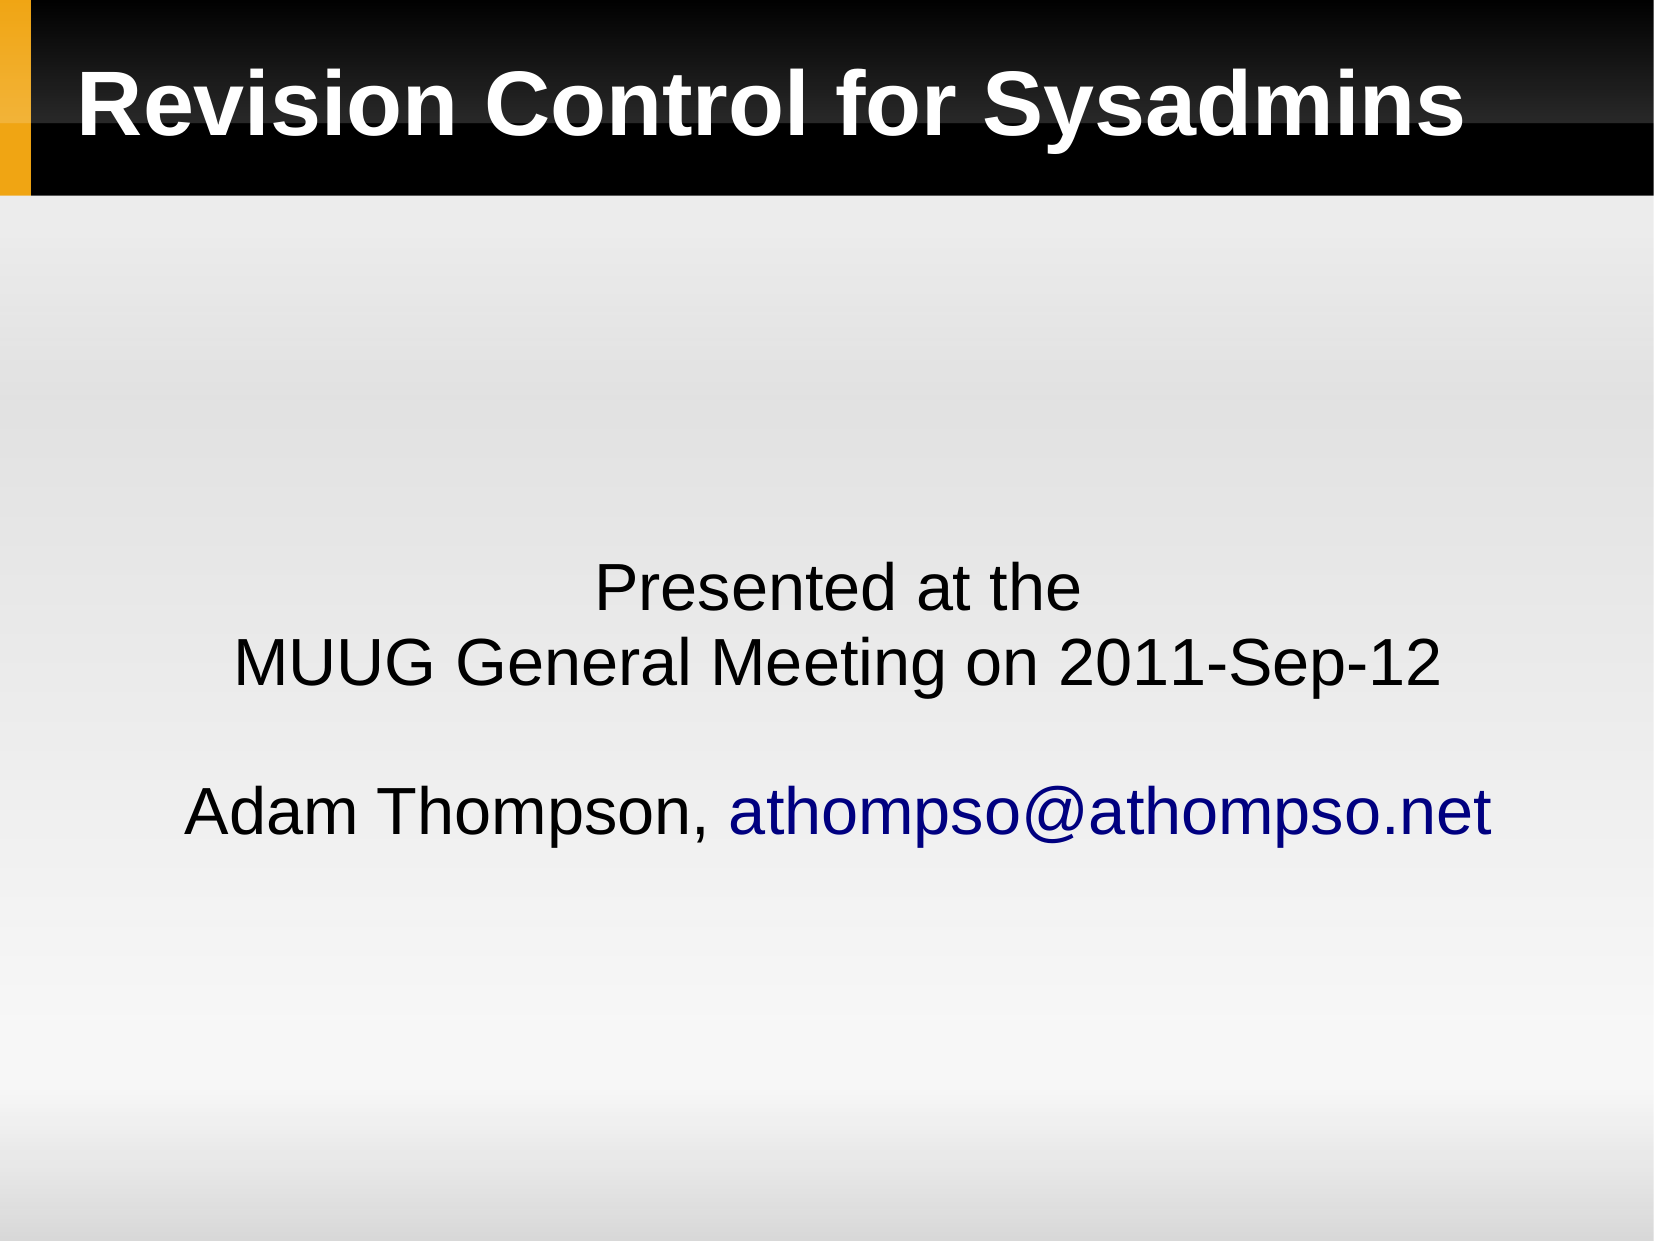

# Revision Control for Sysadmins
Presented at the
MUUG General Meeting on 2011-Sep-12
Adam Thompson, athompso@athompso.net